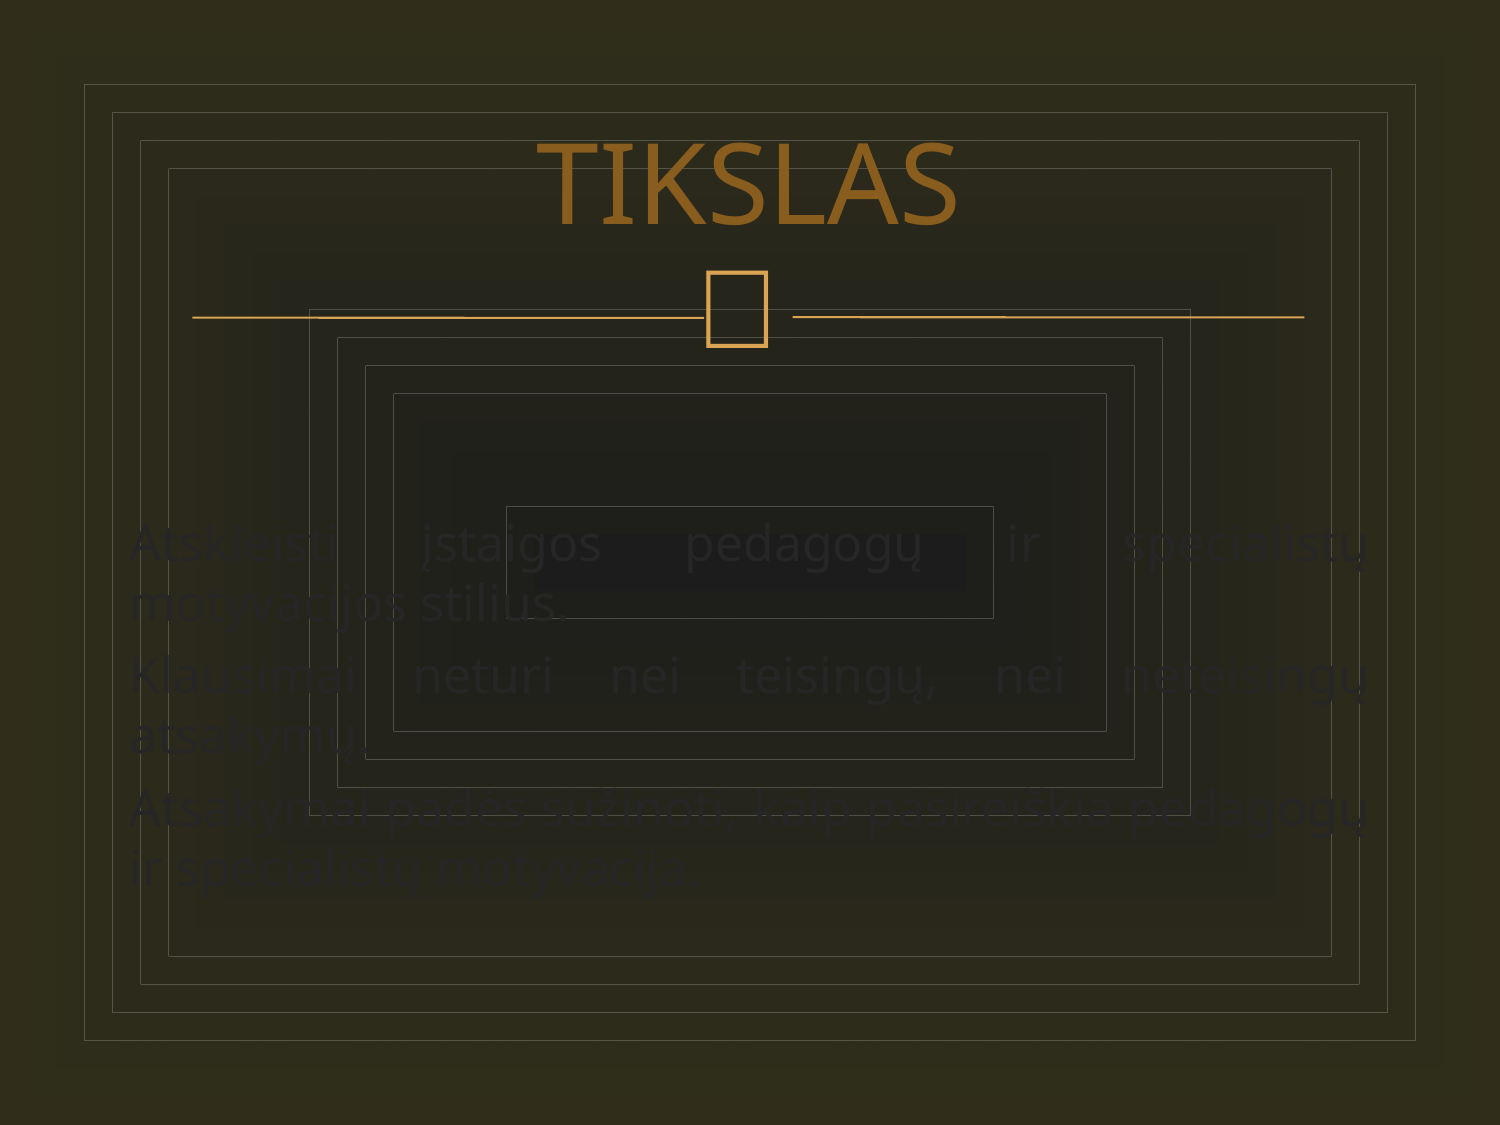

TIKSLAS
# Atskleisti įstaigos pedagogų ir specialistų motyvacijos stilius.
Klausimai neturi nei teisingų, nei neteisingų atsakymų.
Atsakymai padės sužinoti, kaip pasireiškia pedagogų ir specialistų motyvacija.